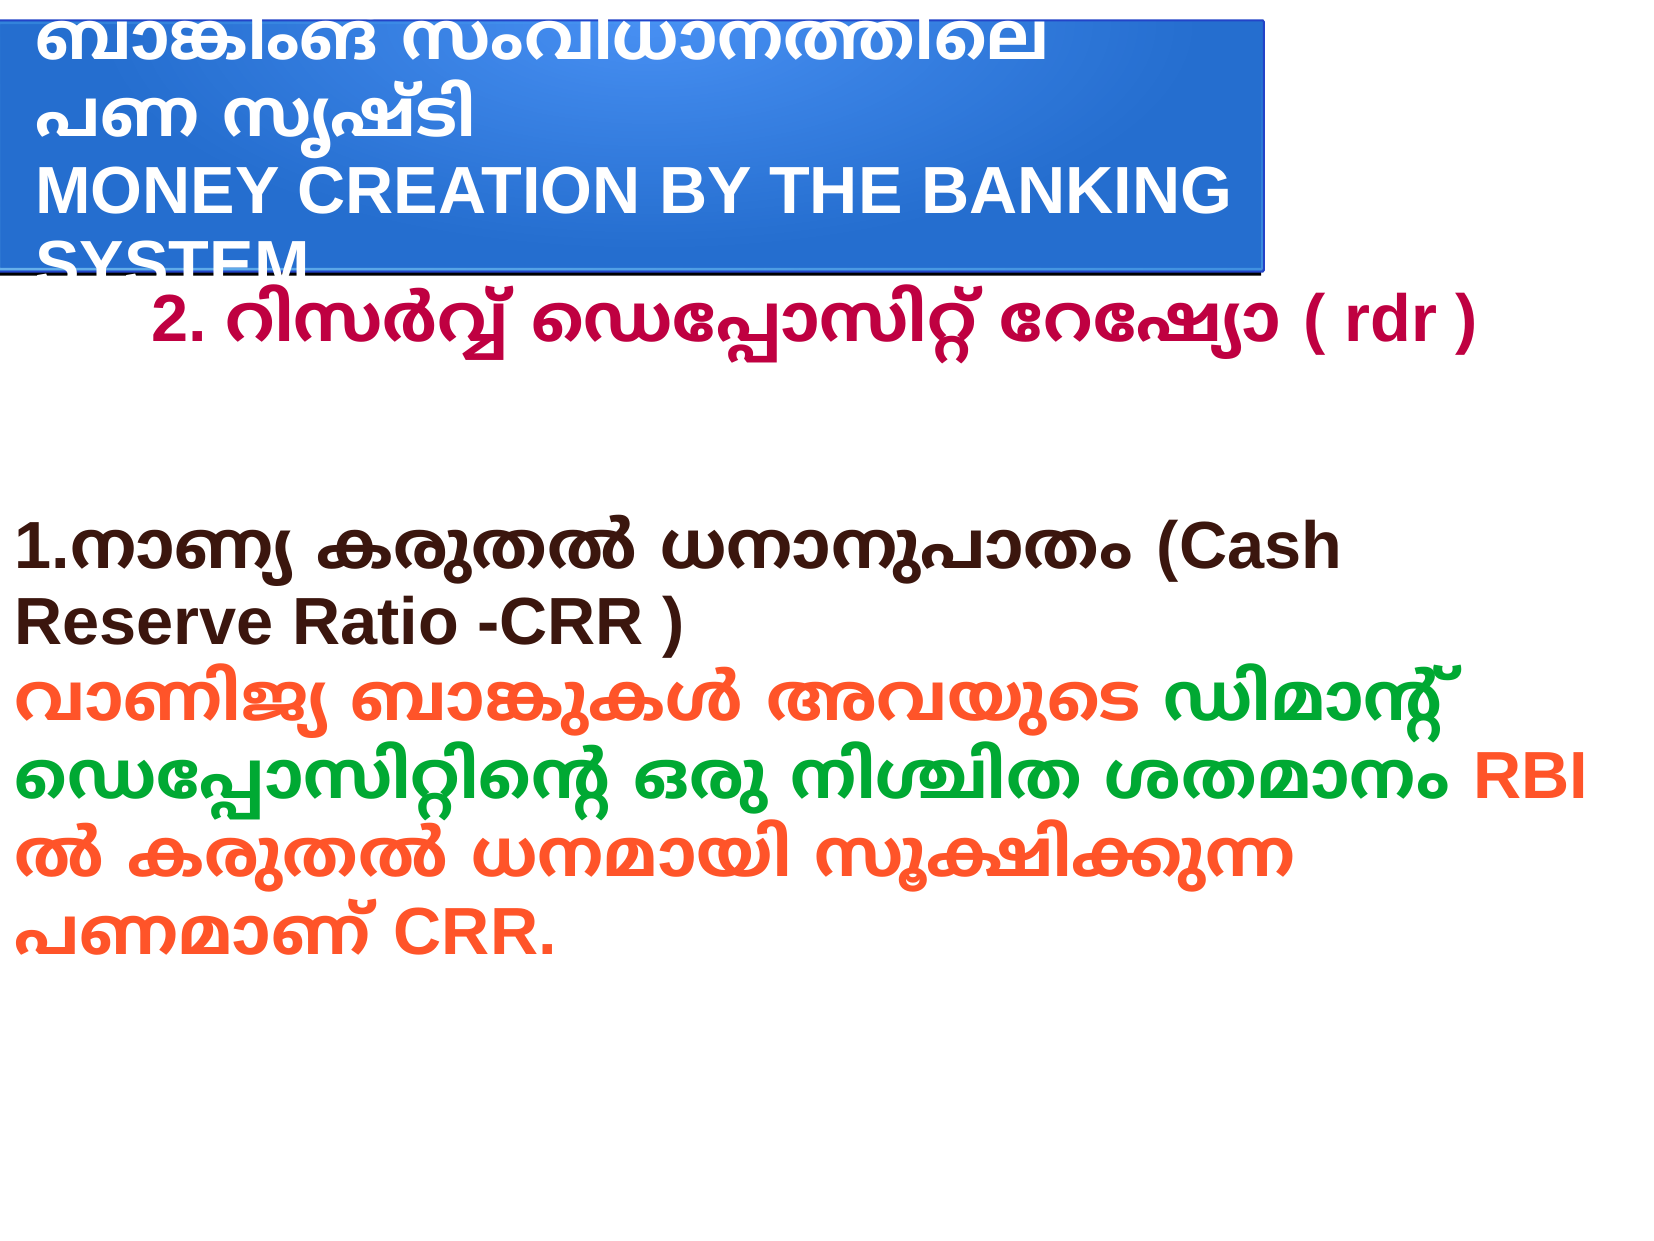

# ബാങ്കിംങ് സംവിധാനത്തിലെ പണ സൃഷ്ടി MONEY CREATION BY THE BANKING SYSTEM
2. റിസർവ്വ് ഡെപ്പോസിറ്റ് റേഷ്യോ ( rdr )
1.നാണ്യ കരുതൽ ധനാനുപാതം (Cash Reserve Ratio -CRR )
വാണിജ്യ ബാങ്കുകൾ അവയുടെ ഡിമാന്റ് ഡെപ്പോസിറ്റിന്റെ ഒരു നിശ്ചിത ശതമാനം RBI ൽ കരുതൽ ധനമായി സൂക്ഷിക്കുന്ന പണമാണ് CRR.